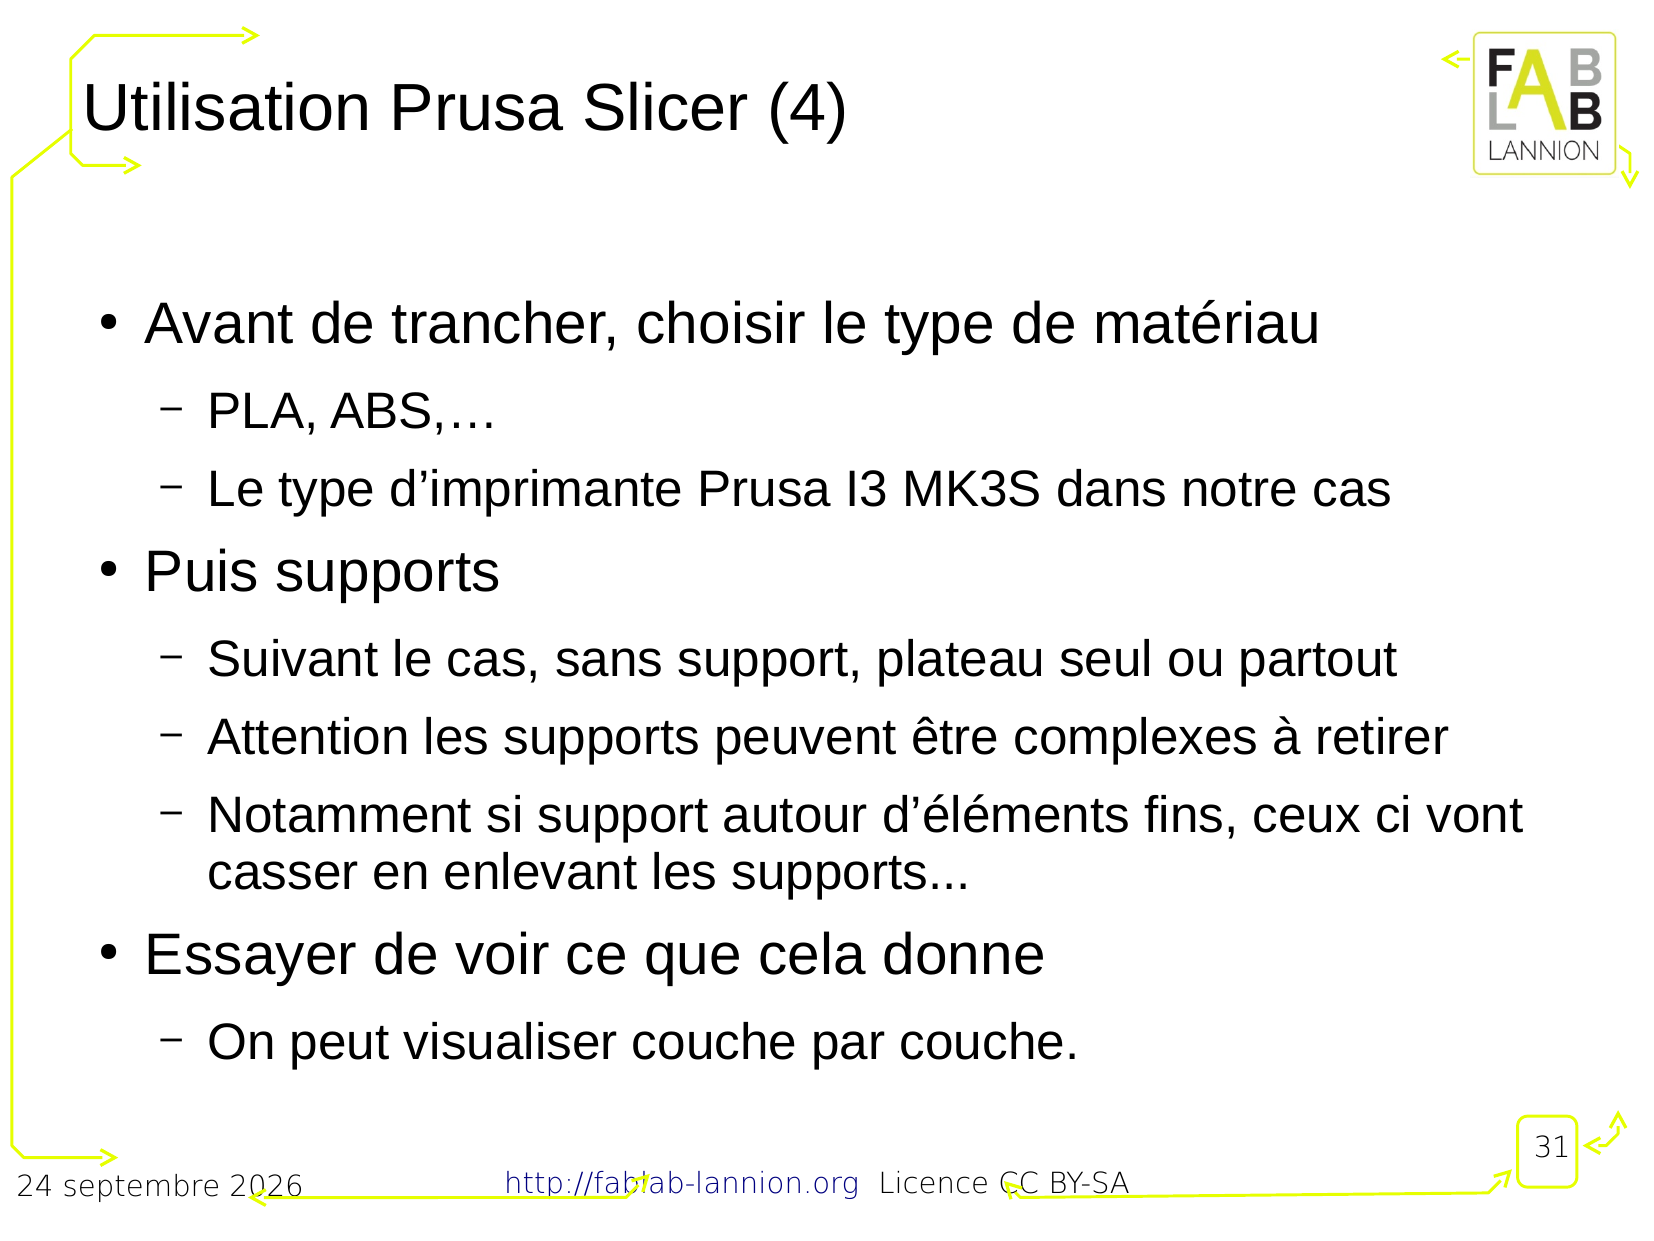

# Utilisation Prusa Slicer (4)
Avant de trancher, choisir le type de matériau
PLA, ABS,…
Le type d’imprimante Prusa I3 MK3S dans notre cas
Puis supports
Suivant le cas, sans support, plateau seul ou partout
Attention les supports peuvent être complexes à retirer
Notamment si support autour d’éléments fins, ceux ci vont casser en enlevant les supports...
Essayer de voir ce que cela donne
On peut visualiser couche par couche.
31